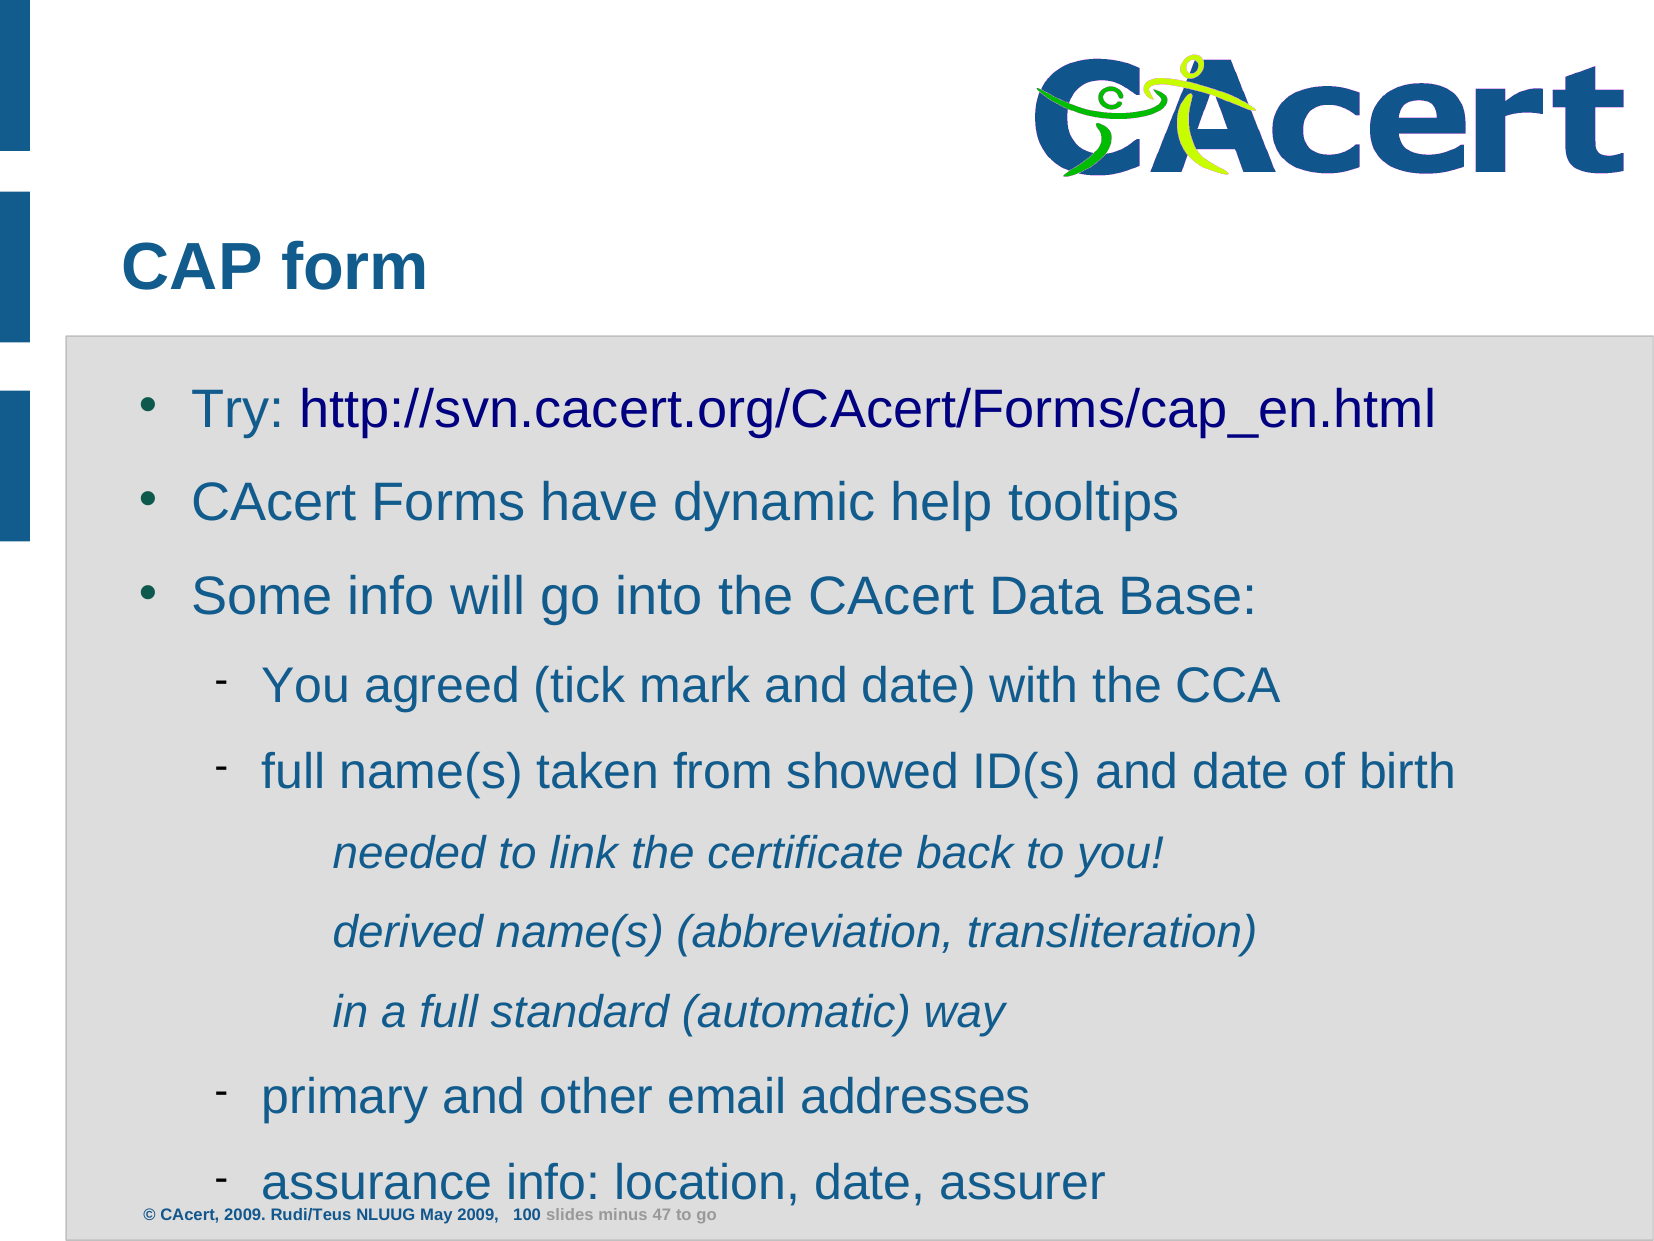

# CAP form
Try: http://svn.cacert.org/CAcert/Forms/cap_en.html
CAcert Forms have dynamic help tooltips
Some info will go into the CAcert Data Base:
You agreed (tick mark and date) with the CCA
full name(s) taken from showed ID(s) and date of birth
needed to link the certificate back to you!
derived name(s) (abbreviation, transliteration)
in a full standard (automatic) way
primary and other email addresses
assurance info: location, date, assurer